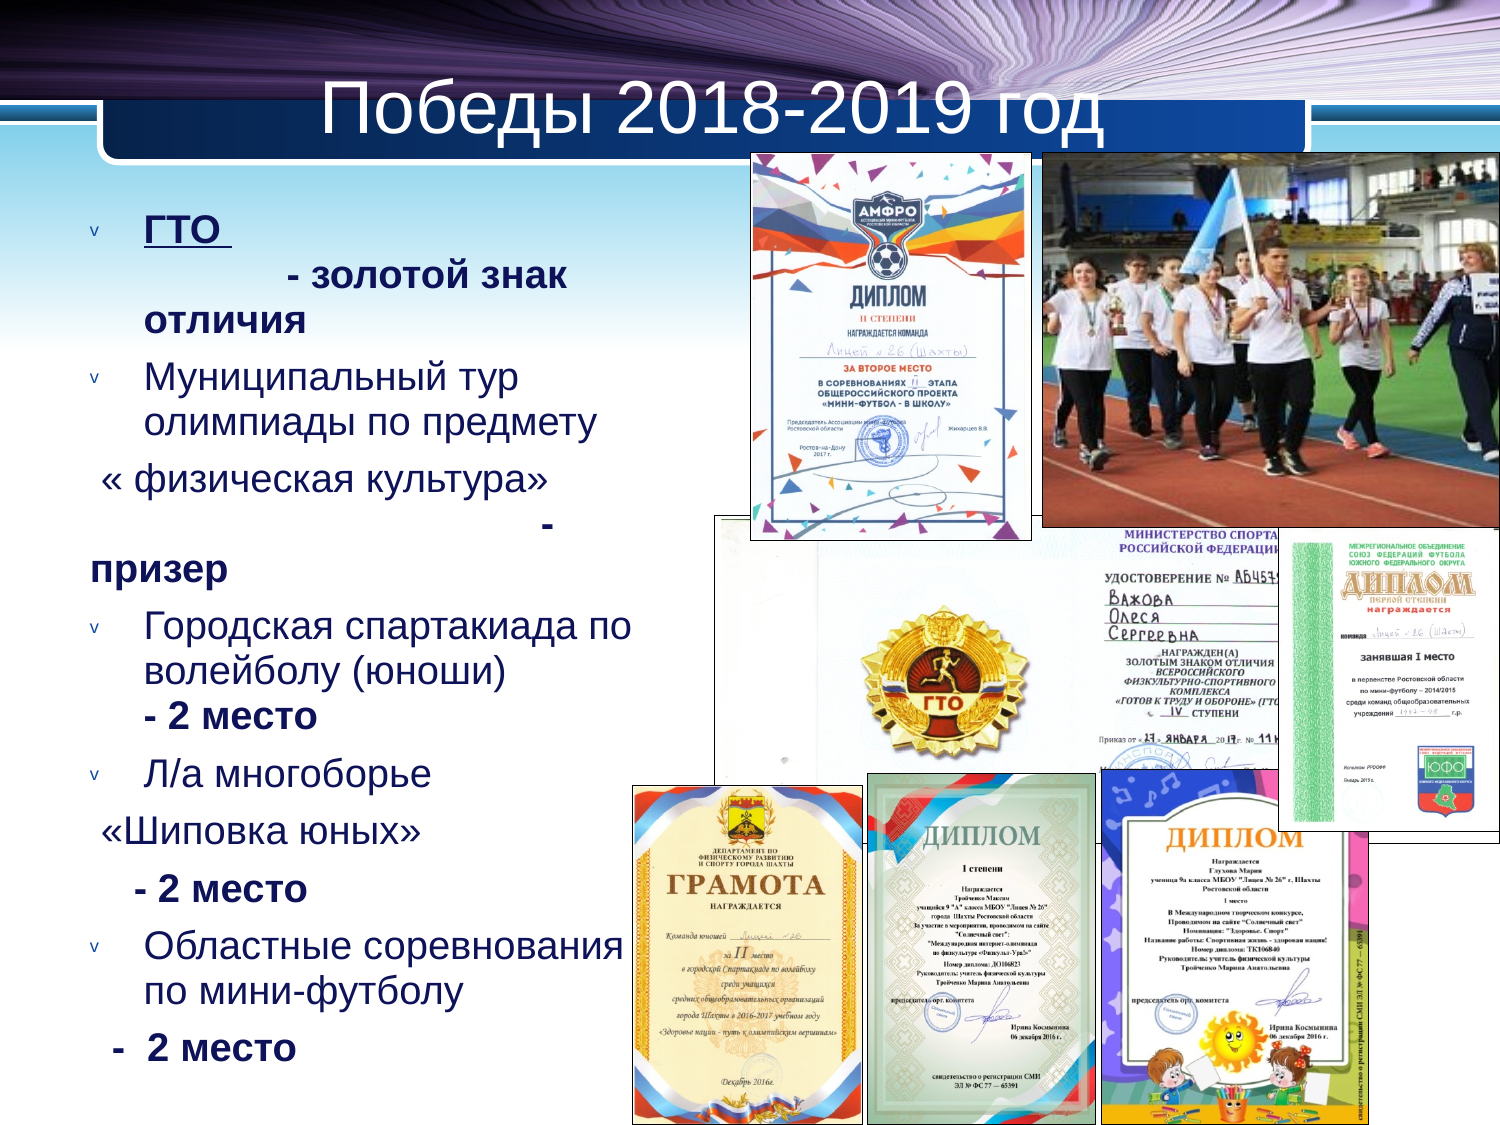

Победы 2018-2019 год
# ГТО - золотой знак отличия
Муниципальный тур олимпиады по предмету
 « физическая культура» - призер
Городская спартакиада по волейболу (юноши) - 2 место
Л/а многоборье
 «Шиповка юных»
 - 2 место
Областные соревнования по мини-футболу
 - 2 место